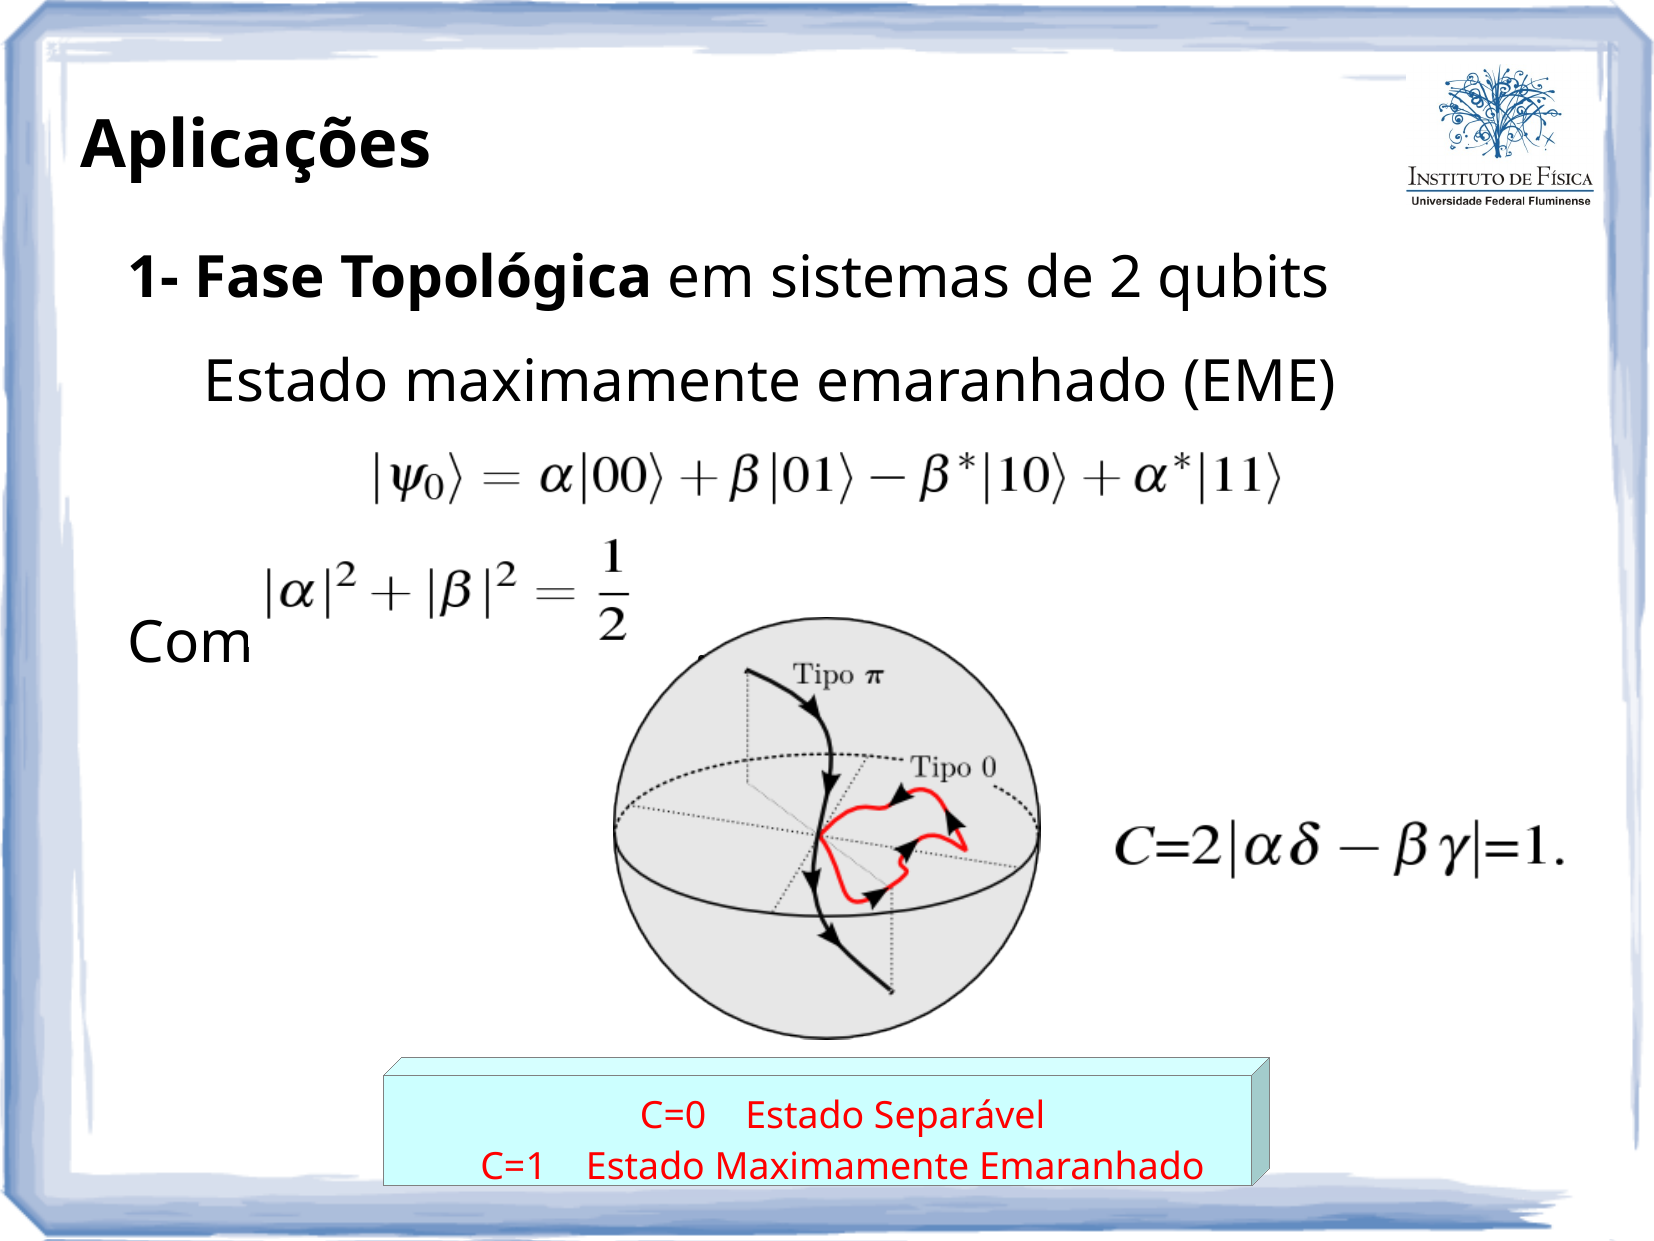

Aplicações
1- Fase Topológica em sistemas de 2 qubits
 Estado maximamente emaranhado (EME)
Com .
C=0 Estado Separável
C=1 Estado Maximamente Emaranhado